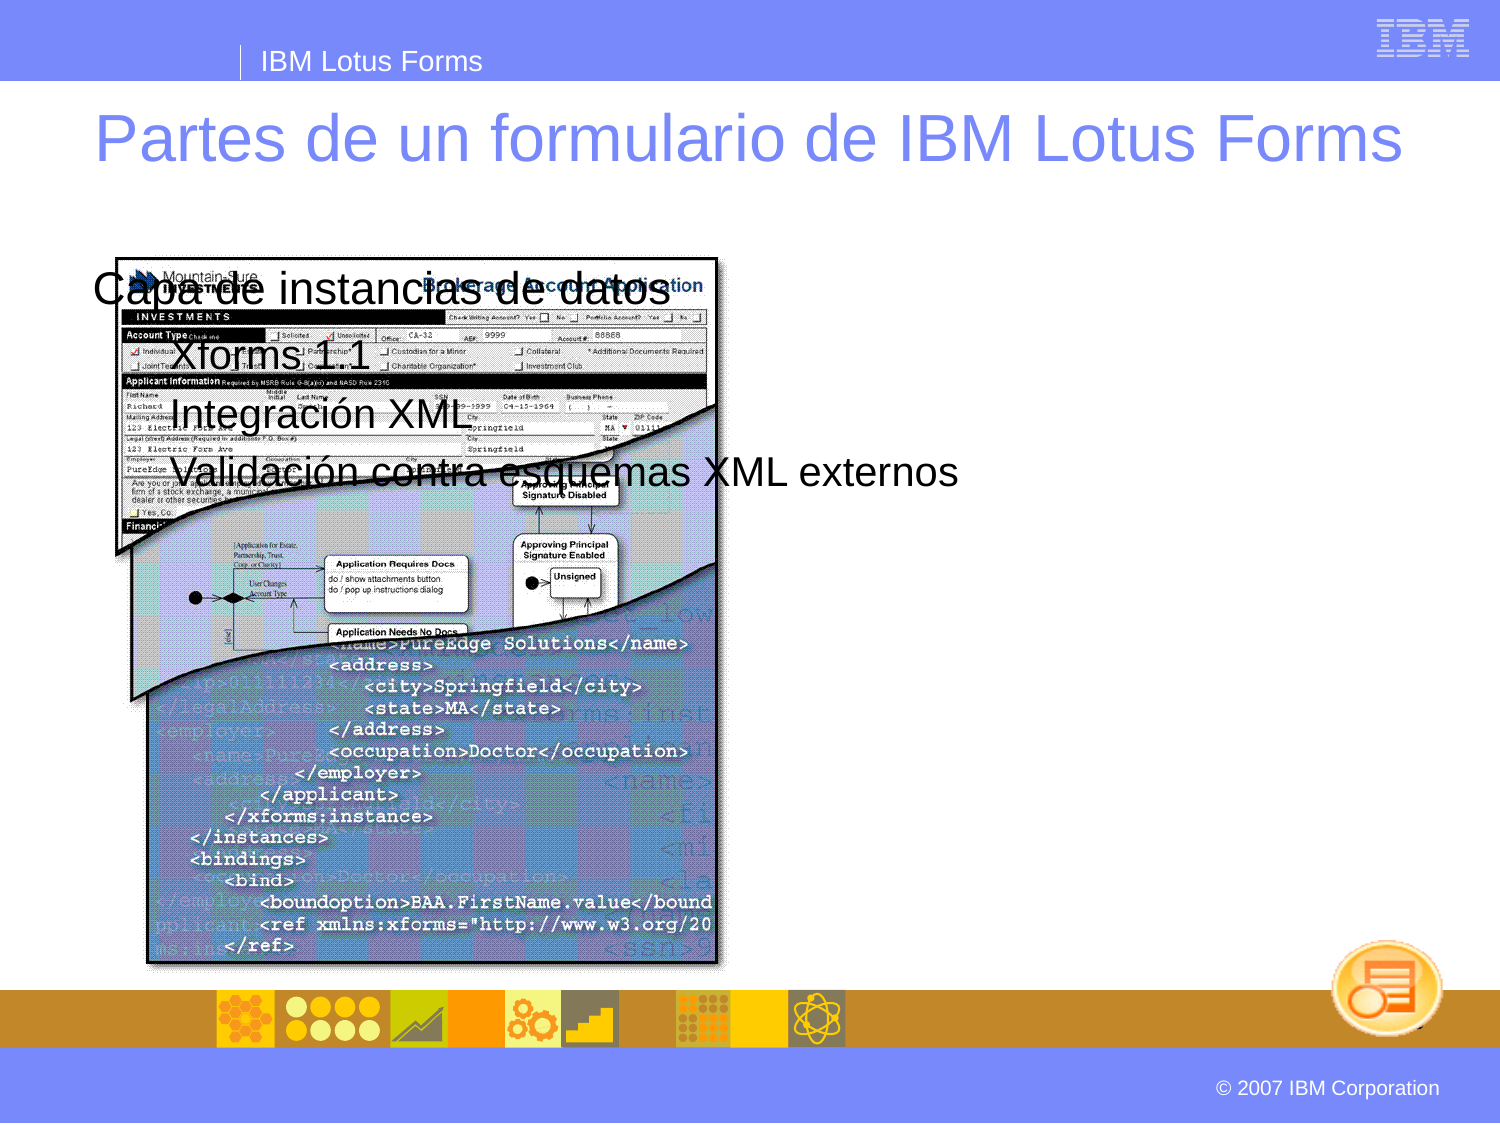

# Partes de un formulario de IBM Lotus Forms
Capa de instancias de datos
Xforms 1.1
Integración XML
Validación contra esquemas XML externos
8